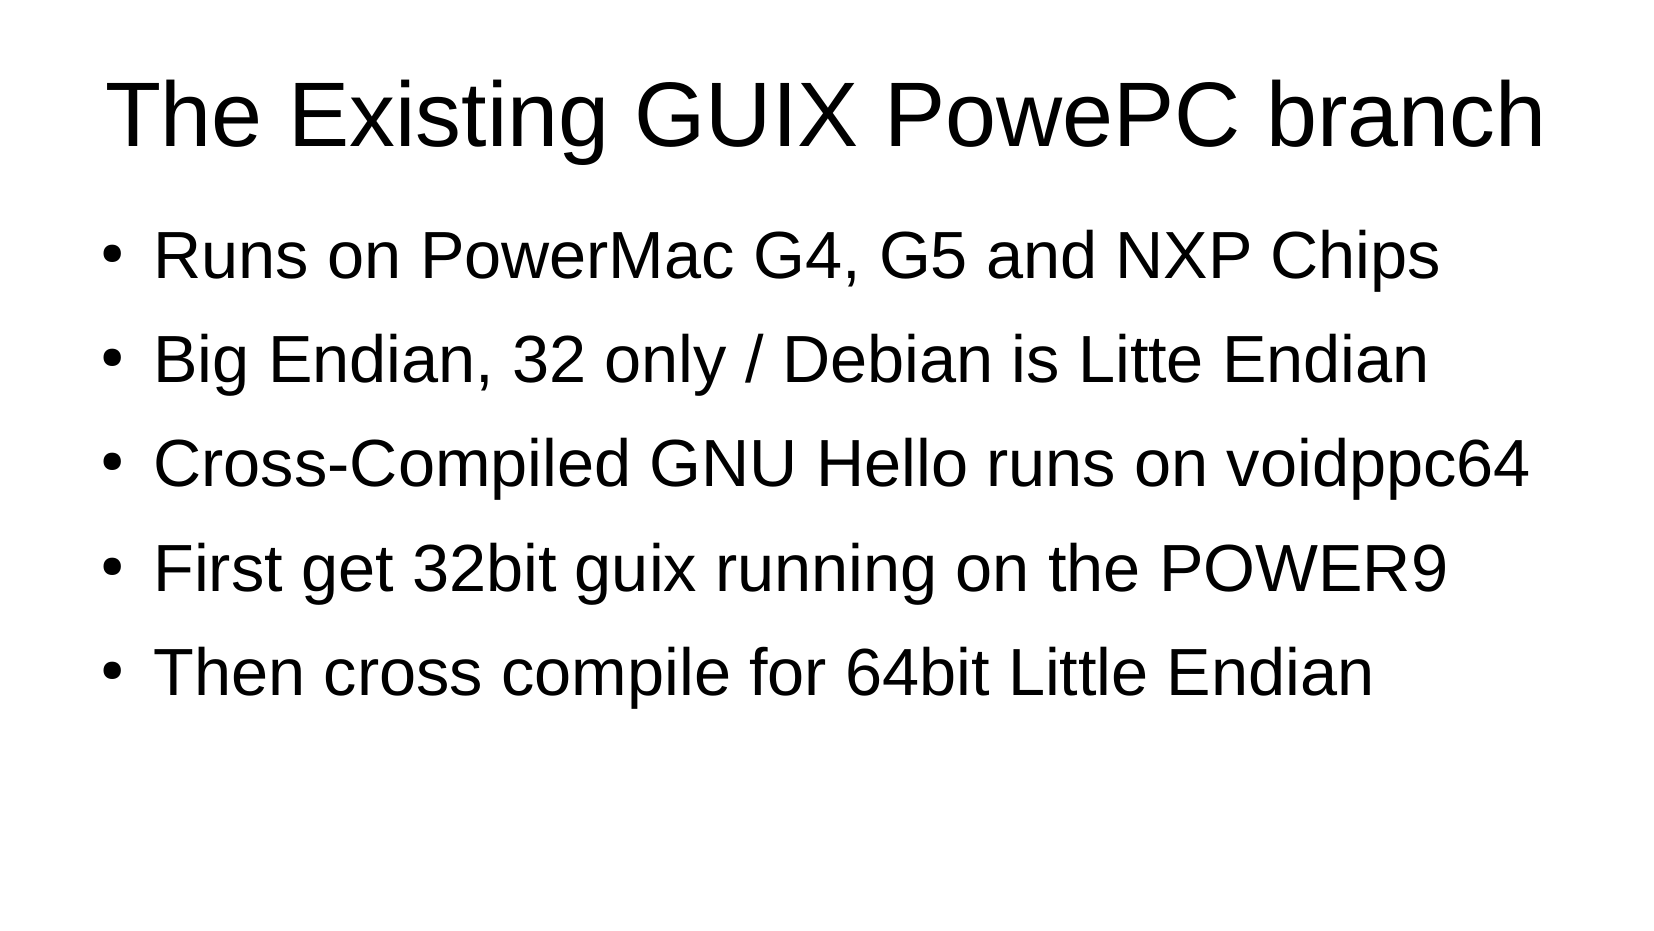

# The Existing GUIX PowePC branch
Runs on PowerMac G4, G5 and NXP Chips
Big Endian, 32 only / Debian is Litte Endian
Cross-Compiled GNU Hello runs on voidppc64
First get 32bit guix running on the POWER9
Then cross compile for 64bit Little Endian